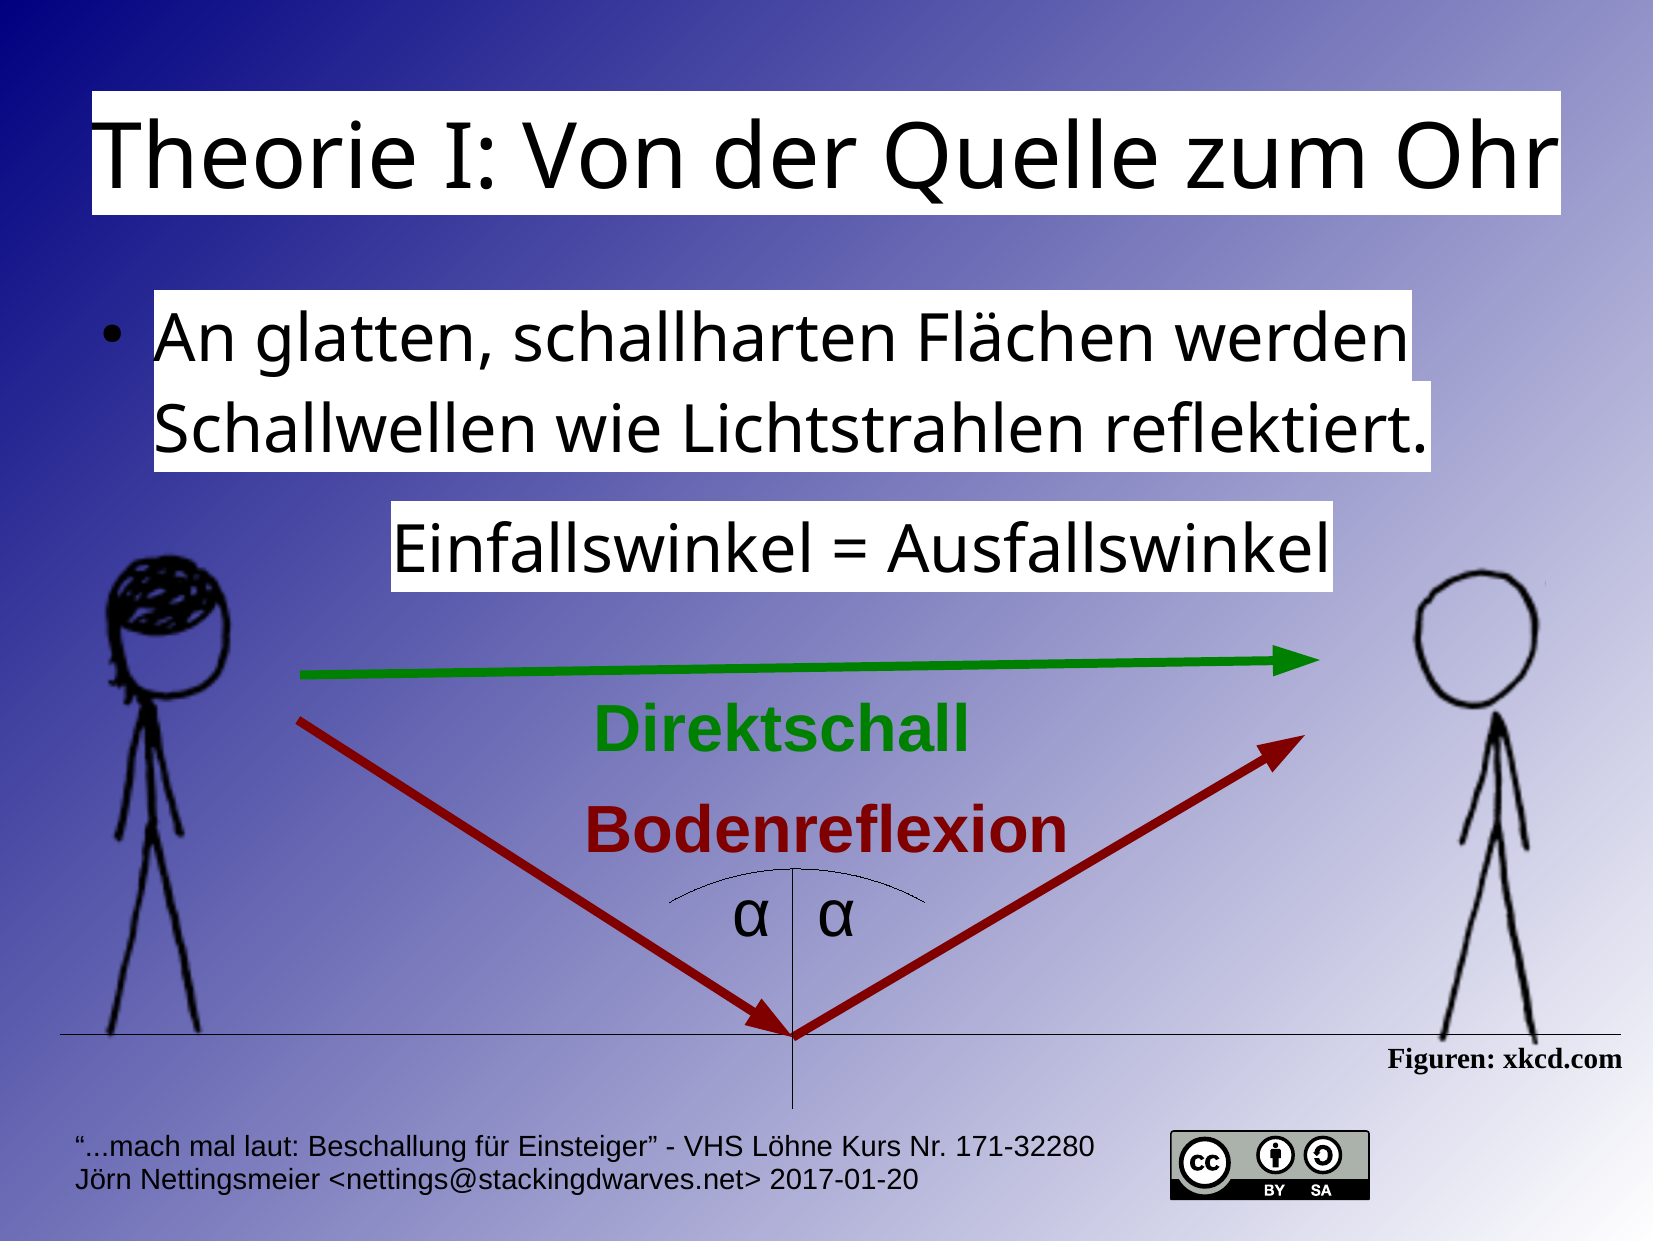

Theorie I: Von der Quelle zum Ohr
# An glatten, schallharten Flächen werden Schallwellen wie Lichtstrahlen reflektiert.
Einfallswinkel = Ausfallswinkel
Direktschall
Bodenreflexion
α
α
Figuren: xkcd.com